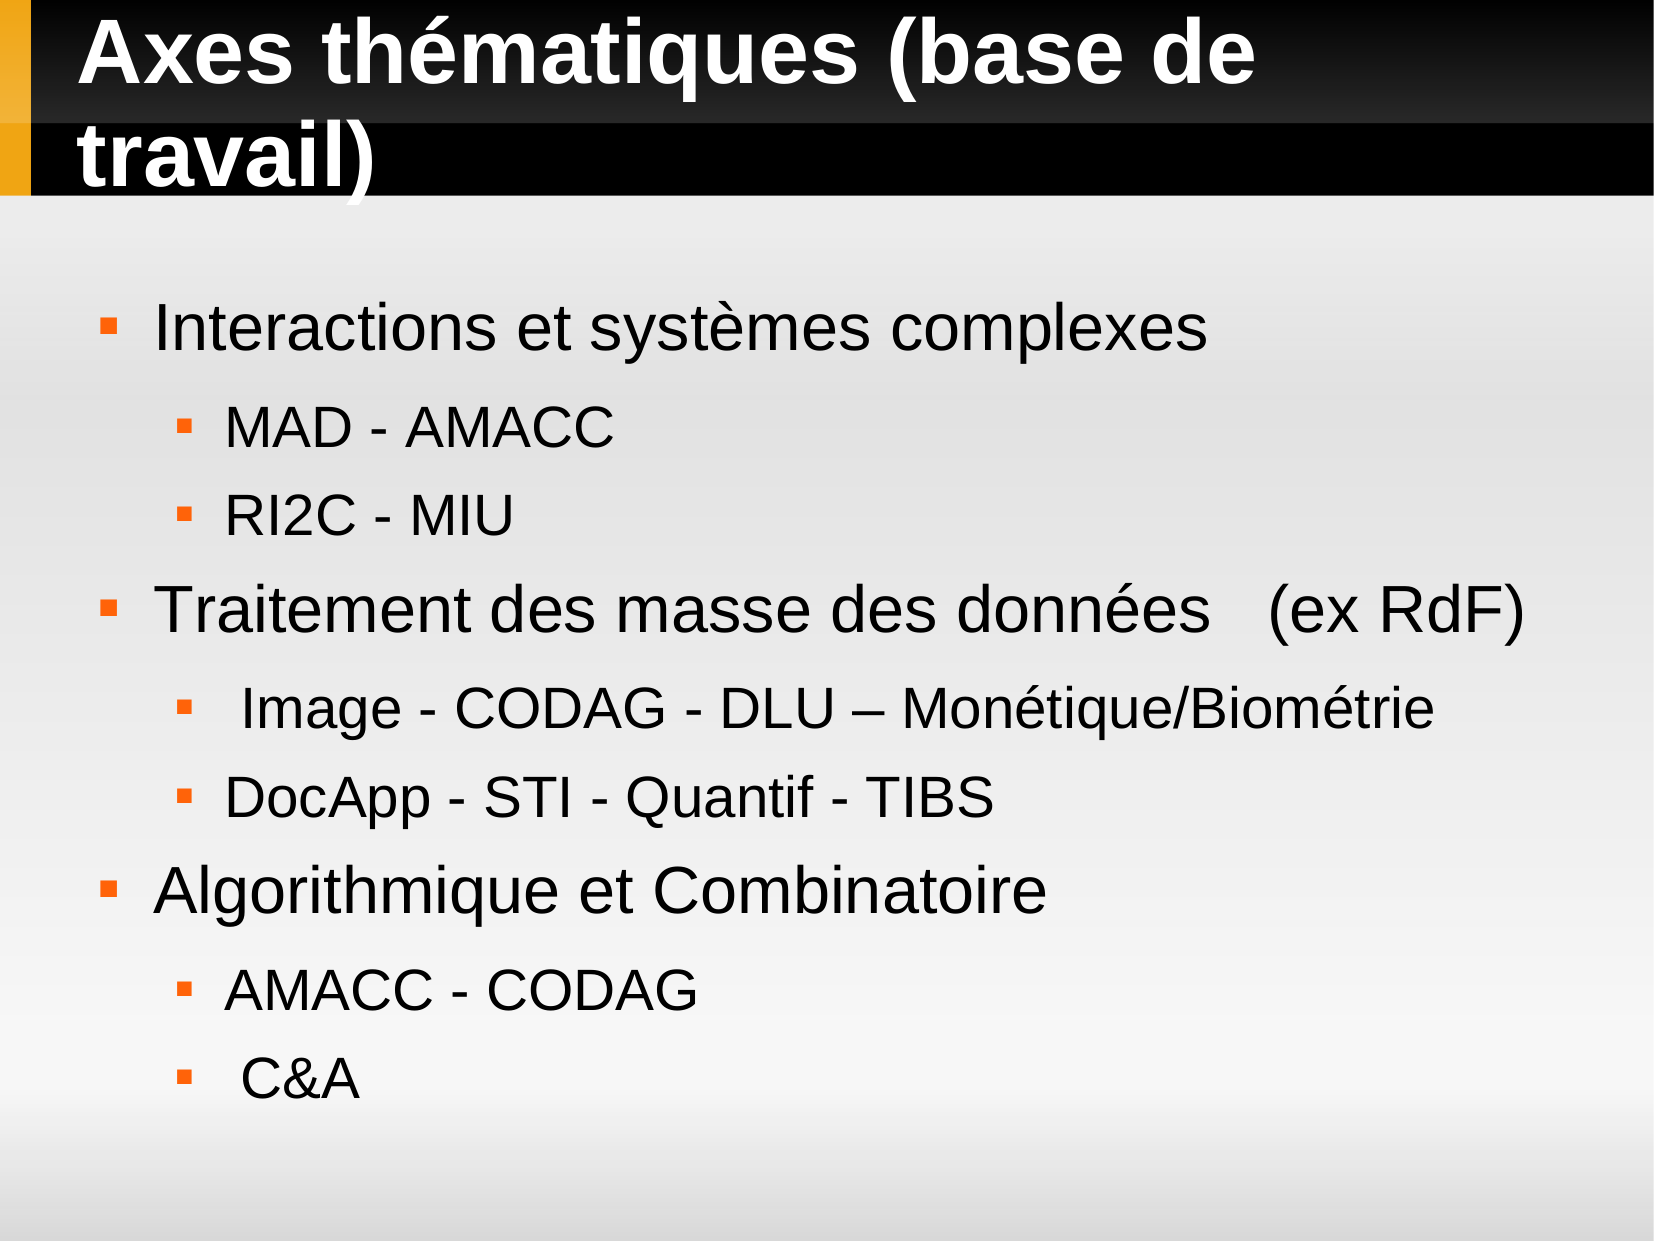

# Axes thématiques (base de travail)
Interactions et systèmes complexes
MAD - AMACC
RI2C - MIU
Traitement des masse des données (ex RdF)
 Image - CODAG - DLU – Monétique/Biométrie
DocApp - STI - Quantif - TIBS
Algorithmique et Combinatoire
AMACC - CODAG
 C&A